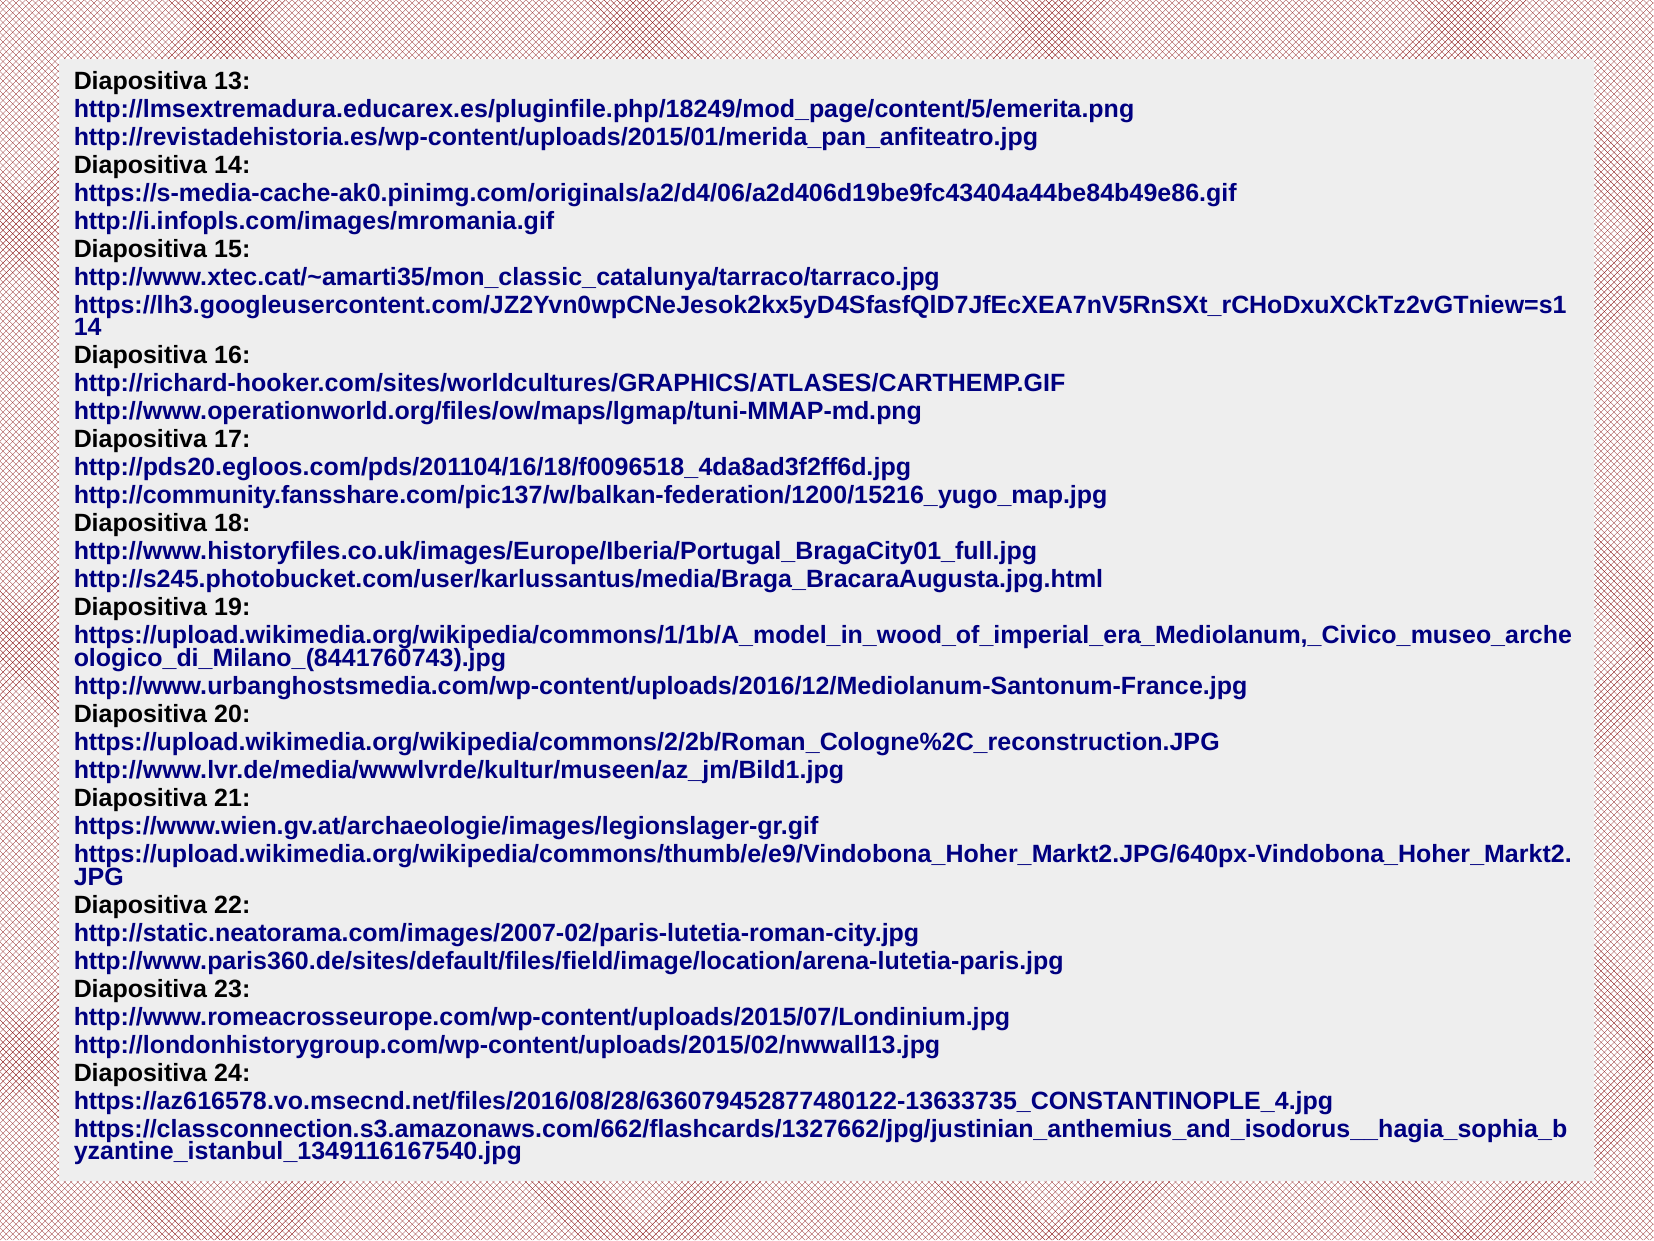

Diapositiva 13:
http://lmsextremadura.educarex.es/pluginfile.php/18249/mod_page/content/5/emerita.png
http://revistadehistoria.es/wp-content/uploads/2015/01/merida_pan_anfiteatro.jpg
Diapositiva 14:
https://s-media-cache-ak0.pinimg.com/originals/a2/d4/06/a2d406d19be9fc43404a44be84b49e86.gif
http://i.infopls.com/images/mromania.gif
Diapositiva 15:
http://www.xtec.cat/~amarti35/mon_classic_catalunya/tarraco/tarraco.jpg
https://lh3.googleusercontent.com/JZ2Yvn0wpCNeJesok2kx5yD4SfasfQlD7JfEcXEA7nV5RnSXt_rCHoDxuXCkTz2vGTniew=s114
Diapositiva 16:
http://richard-hooker.com/sites/worldcultures/GRAPHICS/ATLASES/CARTHEMP.GIF
http://www.operationworld.org/files/ow/maps/lgmap/tuni-MMAP-md.png
Diapositiva 17:
http://pds20.egloos.com/pds/201104/16/18/f0096518_4da8ad3f2ff6d.jpg
http://community.fansshare.com/pic137/w/balkan-federation/1200/15216_yugo_map.jpg
Diapositiva 18:
http://www.historyfiles.co.uk/images/Europe/Iberia/Portugal_BragaCity01_full.jpg
http://s245.photobucket.com/user/karlussantus/media/Braga_BracaraAugusta.jpg.html
Diapositiva 19:
https://upload.wikimedia.org/wikipedia/commons/1/1b/A_model_in_wood_of_imperial_era_Mediolanum,_Civico_museo_archeologico_di_Milano_(8441760743).jpg
http://www.urbanghostsmedia.com/wp-content/uploads/2016/12/Mediolanum-Santonum-France.jpg
Diapositiva 20:
https://upload.wikimedia.org/wikipedia/commons/2/2b/Roman_Cologne%2C_reconstruction.JPG
http://www.lvr.de/media/wwwlvrde/kultur/museen/az_jm/Bild1.jpg
Diapositiva 21:
https://www.wien.gv.at/archaeologie/images/legionslager-gr.gif
https://upload.wikimedia.org/wikipedia/commons/thumb/e/e9/Vindobona_Hoher_Markt2.JPG/640px-Vindobona_Hoher_Markt2.JPG
Diapositiva 22:
http://static.neatorama.com/images/2007-02/paris-lutetia-roman-city.jpg
http://www.paris360.de/sites/default/files/field/image/location/arena-lutetia-paris.jpg
Diapositiva 23:
http://www.romeacrosseurope.com/wp-content/uploads/2015/07/Londinium.jpg
http://londonhistorygroup.com/wp-content/uploads/2015/02/nwwall13.jpg
Diapositiva 24:
https://az616578.vo.msecnd.net/files/2016/08/28/636079452877480122-13633735_CONSTANTINOPLE_4.jpg
https://classconnection.s3.amazonaws.com/662/flashcards/1327662/jpg/justinian_anthemius_and_isodorus__hagia_sophia_byzantine_istanbul_1349116167540.jpg